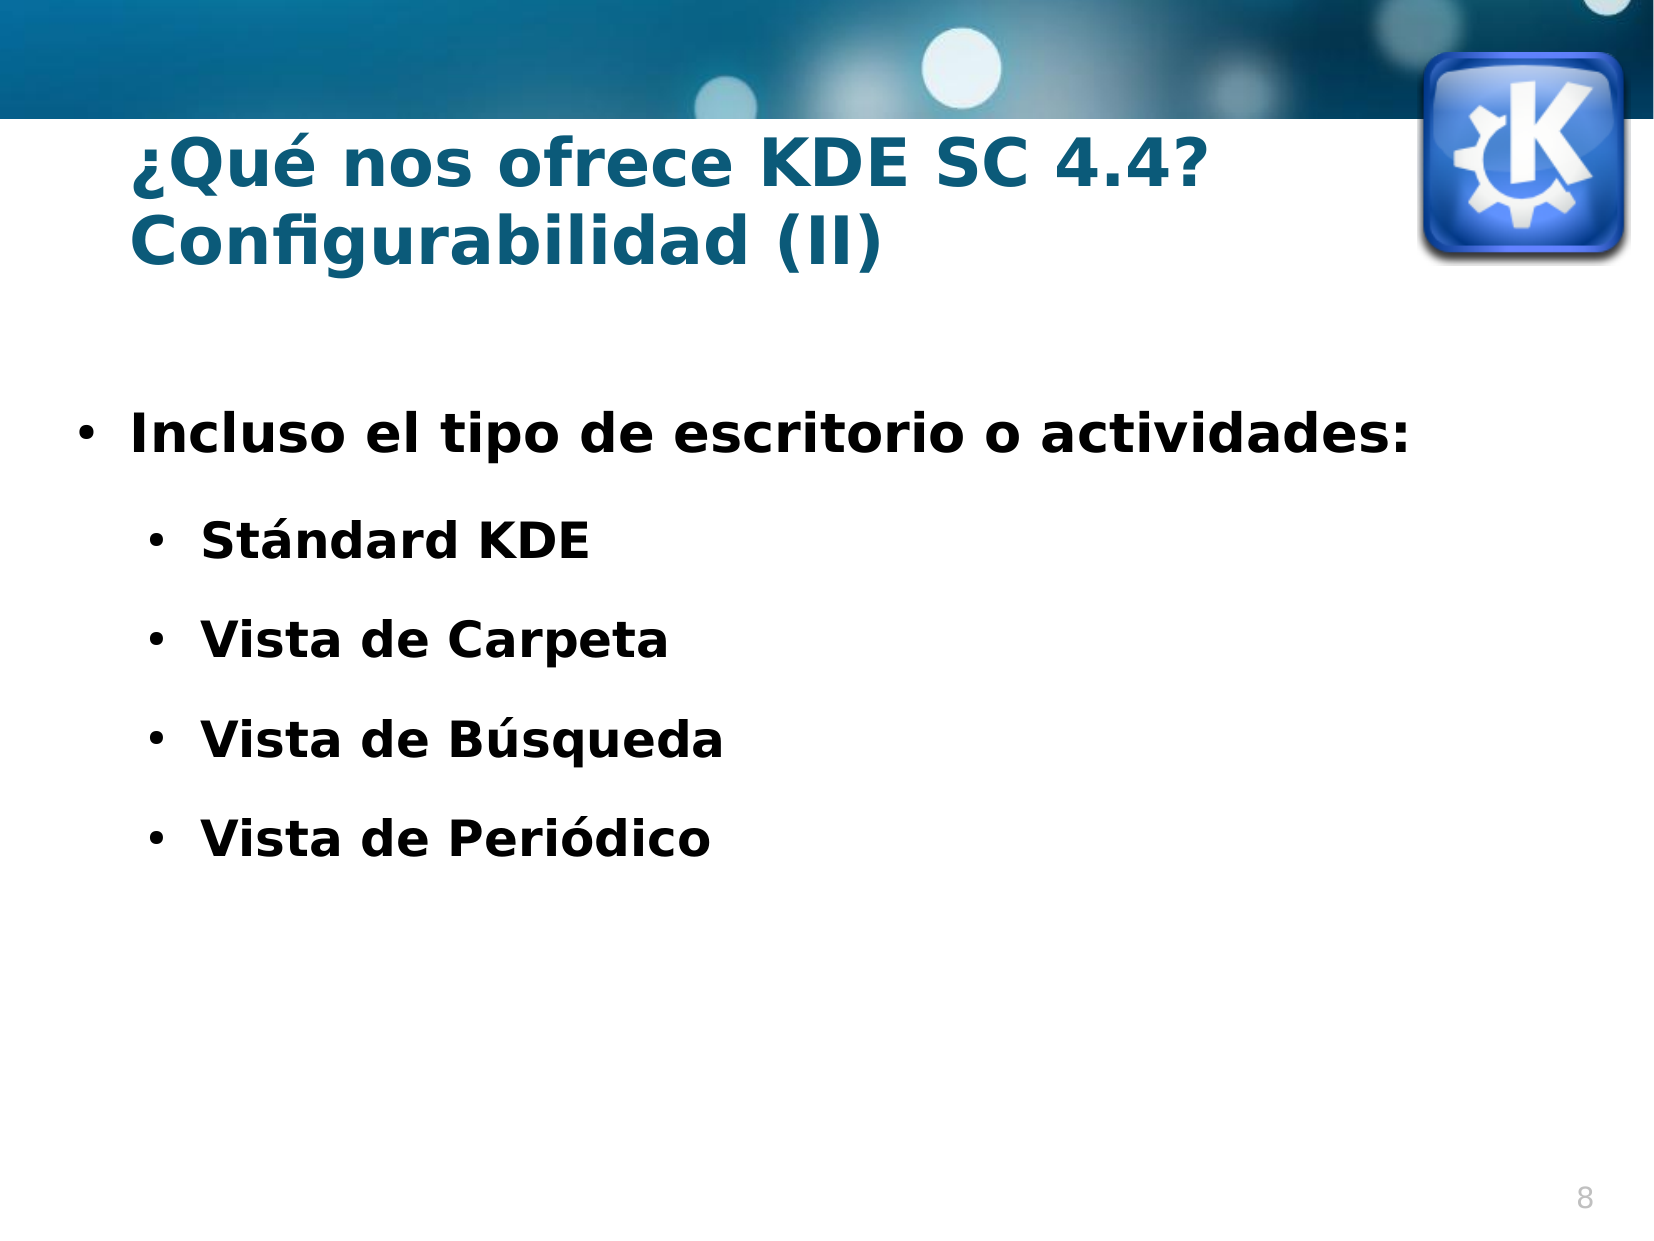

# ¿Qué nos ofrece KDE SC 4.4? Configurabilidad (II)
Incluso el tipo de escritorio o actividades:
Stándard KDE
Vista de Carpeta
Vista de Búsqueda
Vista de Periódico
8